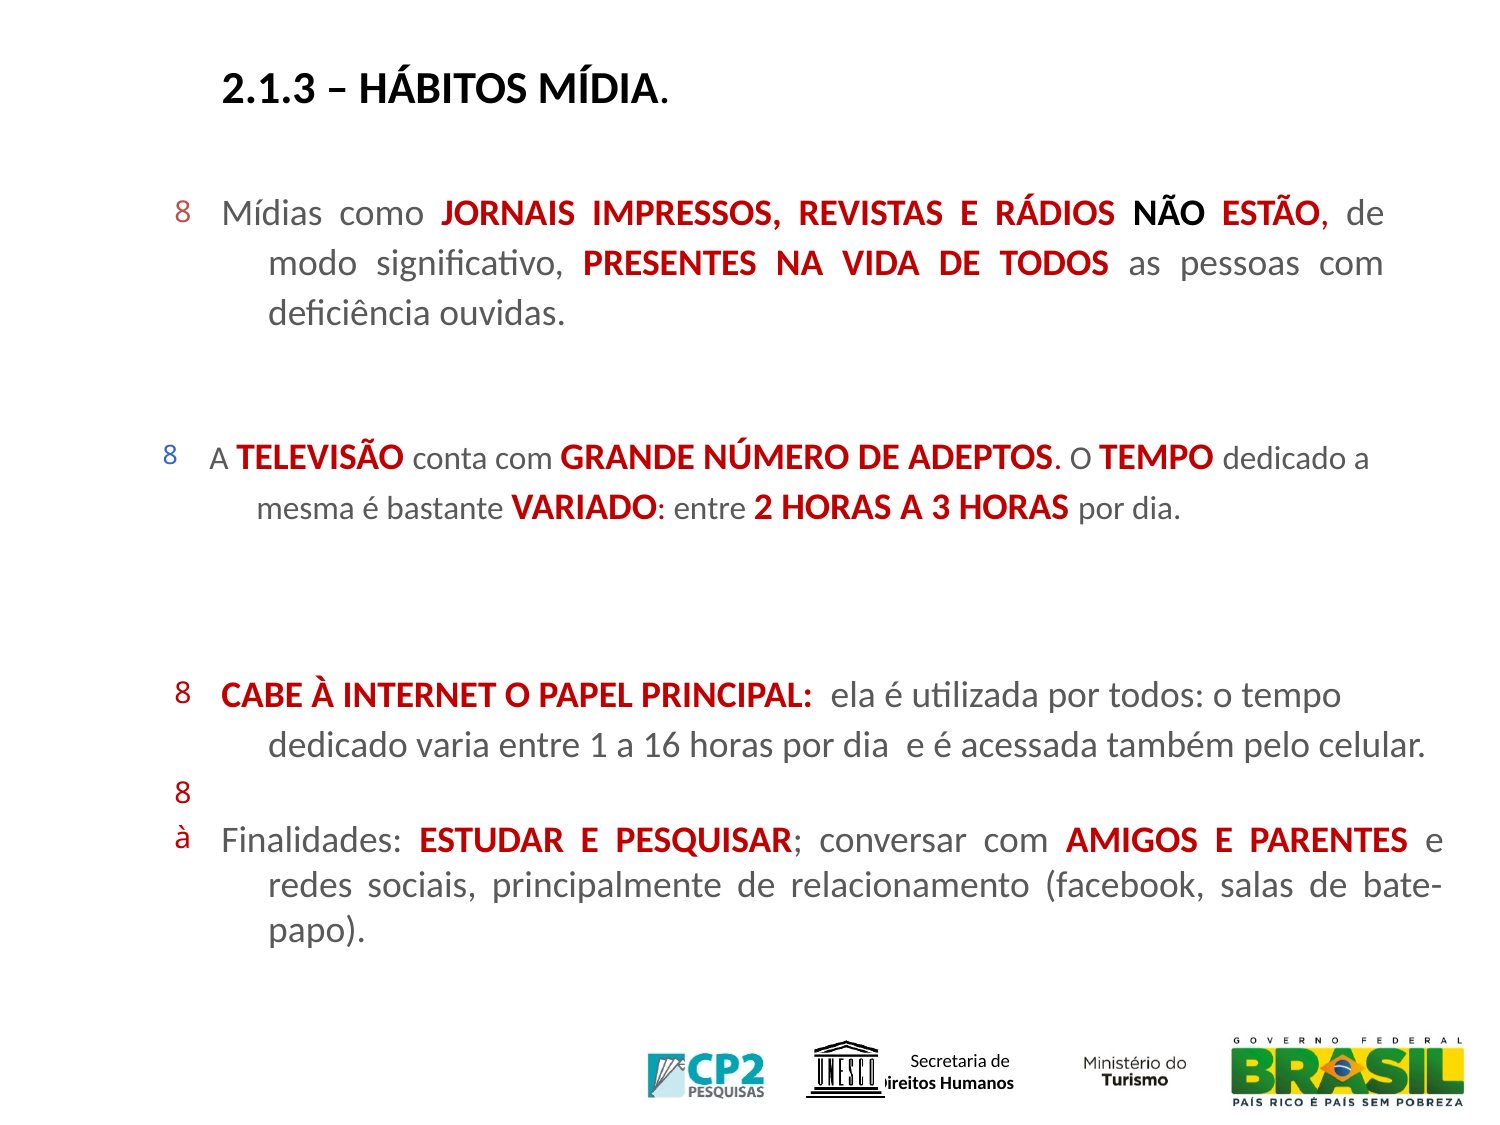

2.1.3 – Hábitos MÍDIA.
Mídias como jornais impressos, revistas e rádios NÃO estão, de modo significativo, presentes na vida de todos as pessoas com deficiência ouvidas.
A televisão conta com grande número de adeptos. O tempo dedicado a mesma é bastante variado: entre 2 horas a 3 horas por dia.
Cabe à internet o papel principal: ela é utilizada por todos: o tempo dedicado varia entre 1 a 16 horas por dia e é acessada também pelo celular.
Finalidades: estudar e pesquisar; conversar com amigos e parentes e redes sociais, principalmente de relacionamento (facebook, salas de bate-papo).